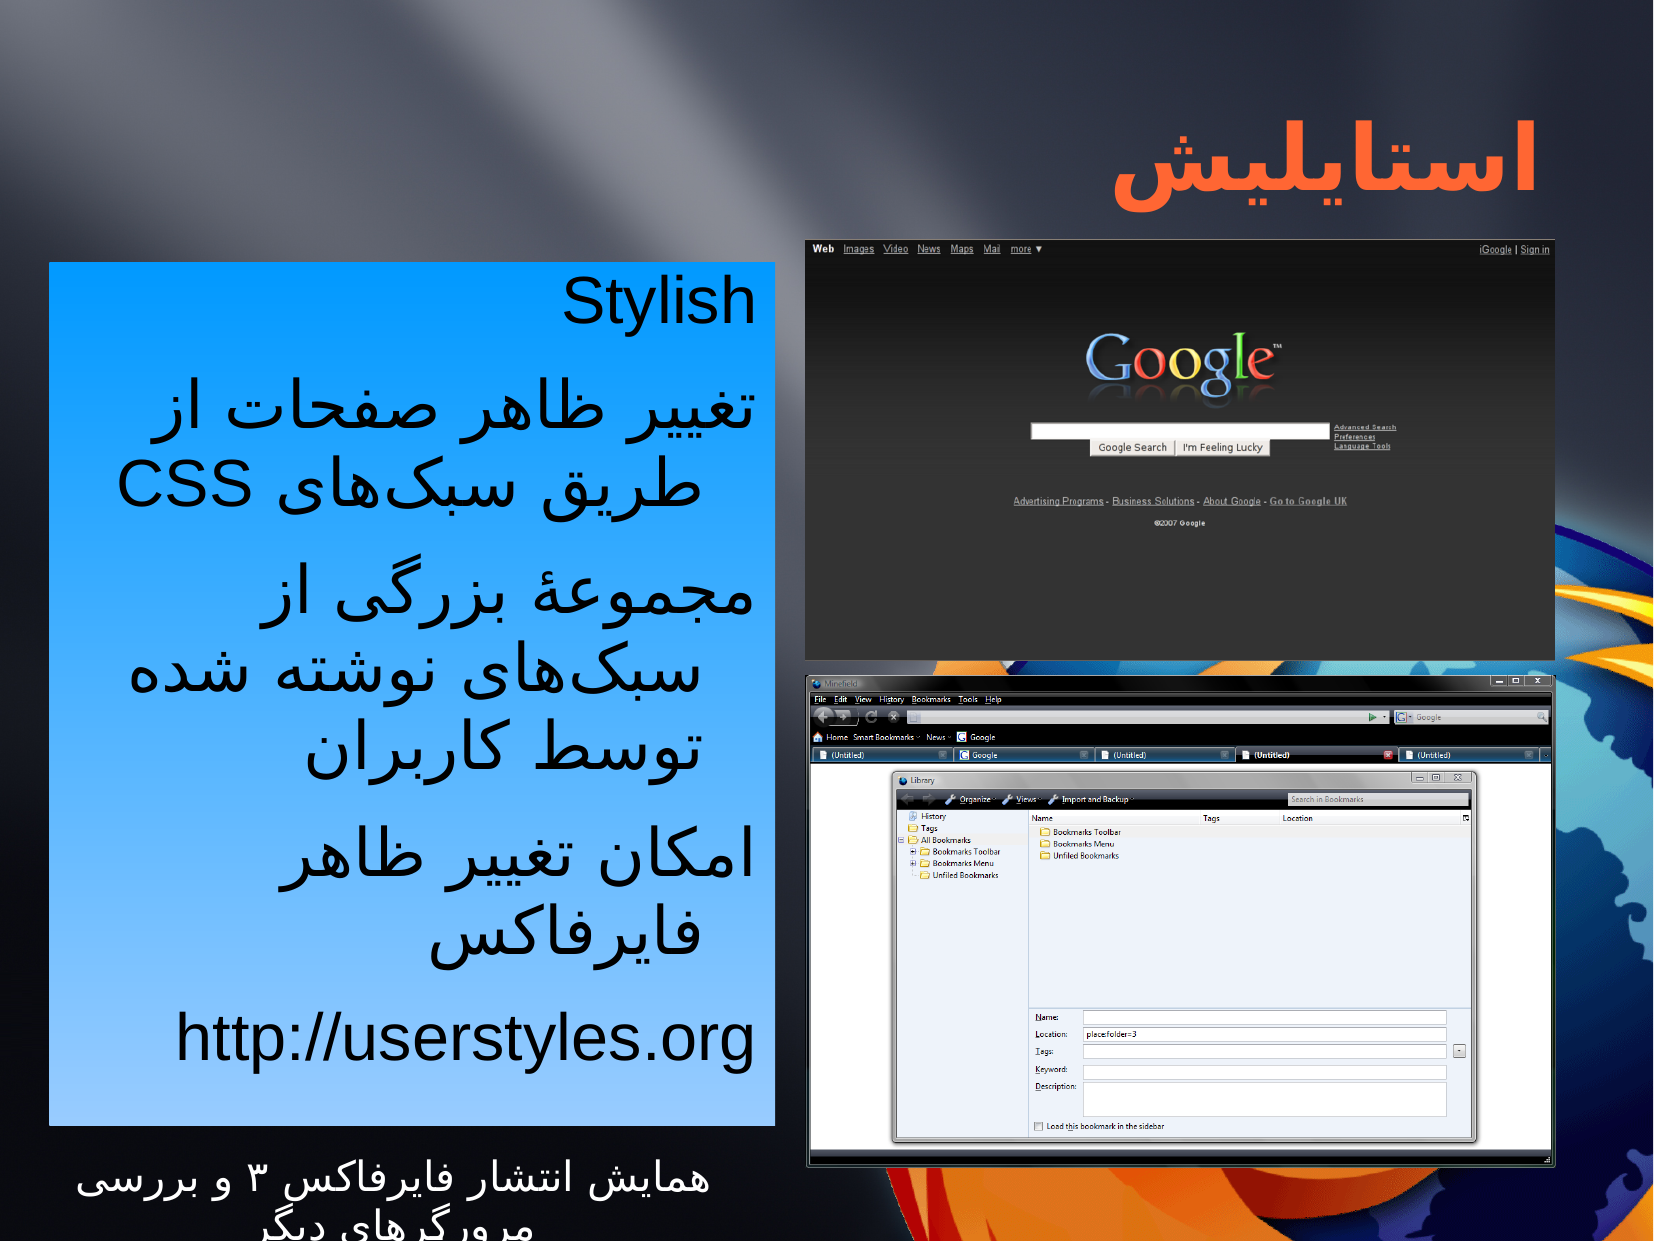

# استایلیش
Stylish
تغییر ظاهر صفحات از طریق سبک‌های CSS
مجموعهٔ بزرگی از سبک‌های نوشته شده توسط کاربران
امکان تغییر ظاهر فایرفاکس
http://userstyles.org